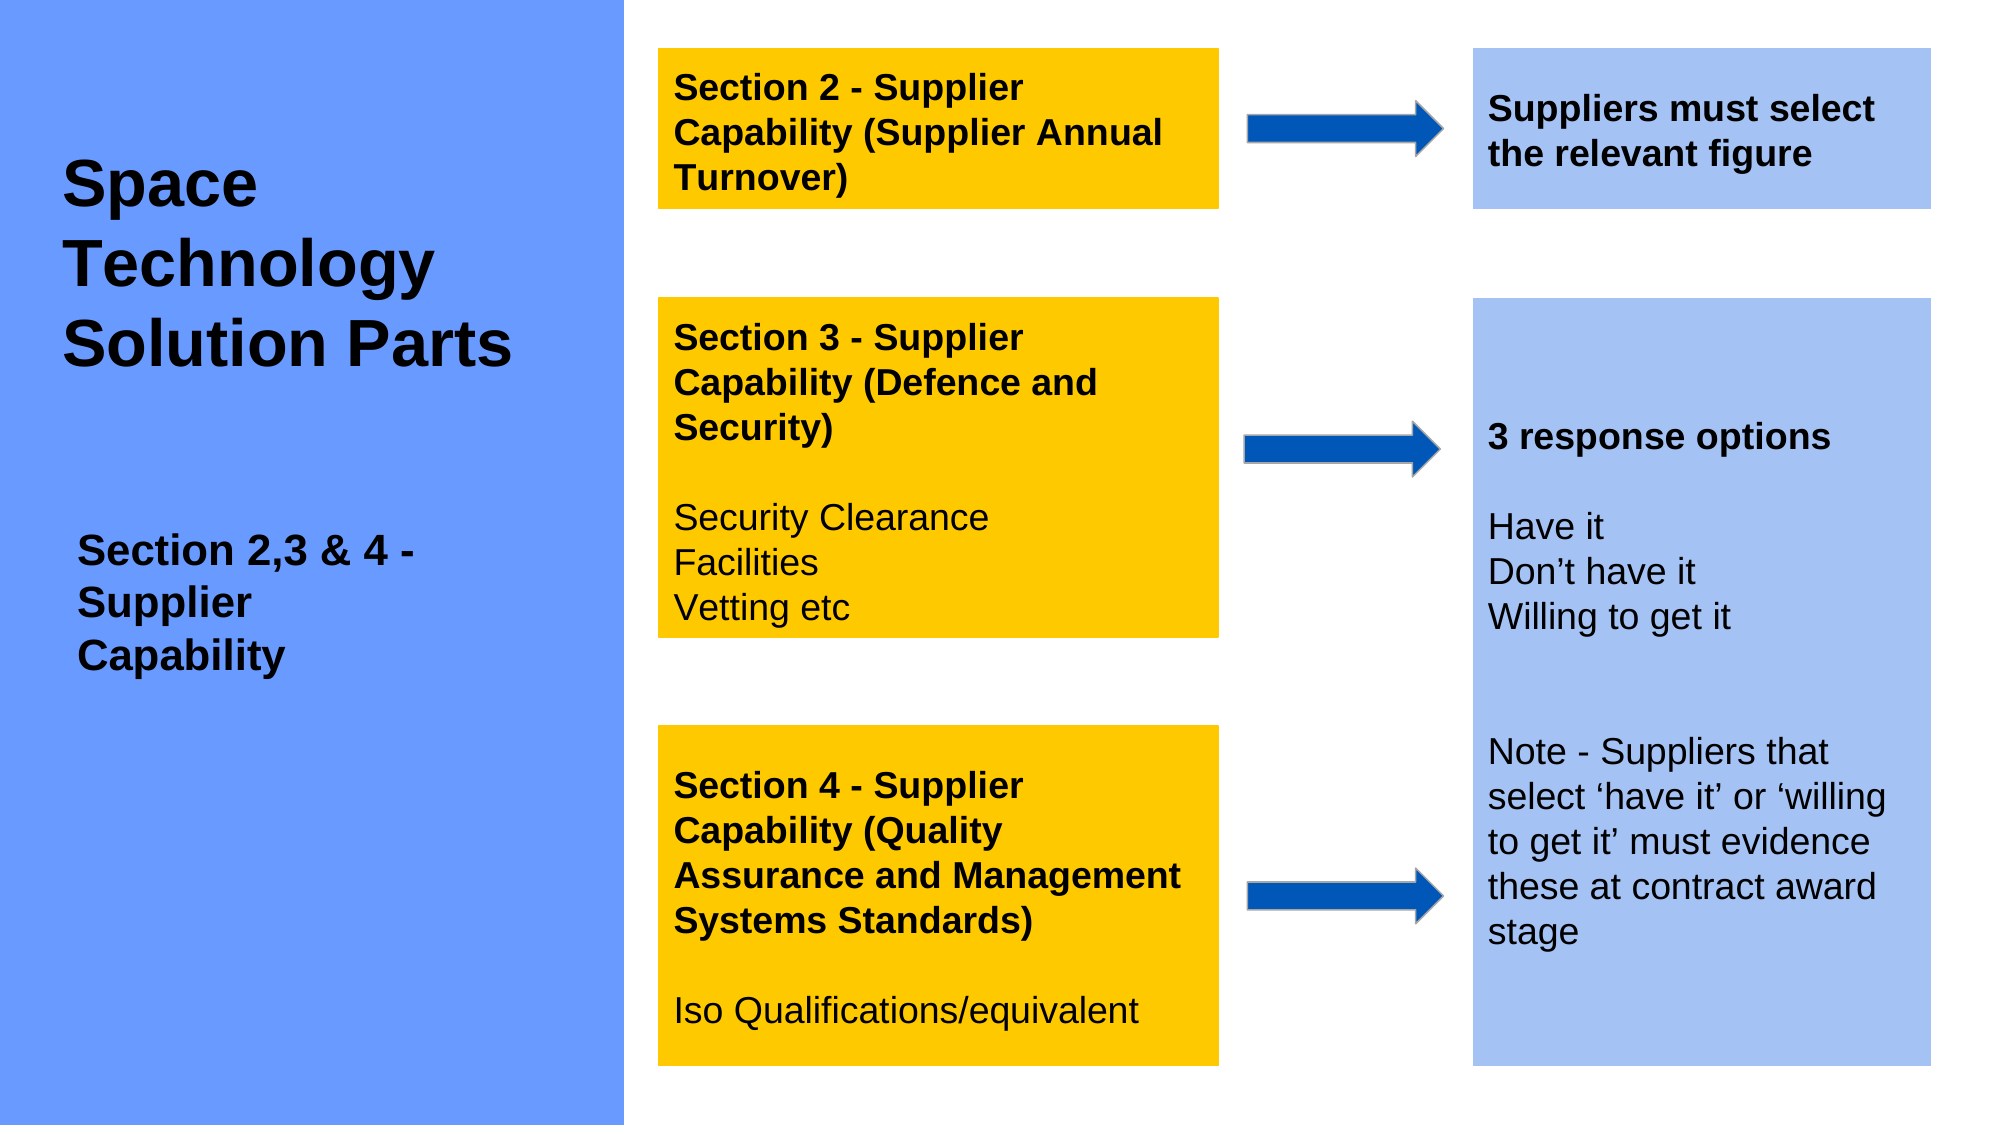

Section 2 - Supplier Capability (Supplier Annual Turnover)
Suppliers must select the relevant figure
# Space Technology Solution Parts
Section 3 - Supplier Capability (Defence and Security)
Security Clearance
Facilities
Vetting etc
3 response options
Have it
Don’t have it
Willing to get it
Note - Suppliers that select ‘have it’ or ‘willing to get it’ must evidence these at contract award stage
Section 2,3 & 4 - Supplier Capability
Section 4 - Supplier Capability (Quality Assurance and Management Systems Standards)
Iso Qualifications/equivalent